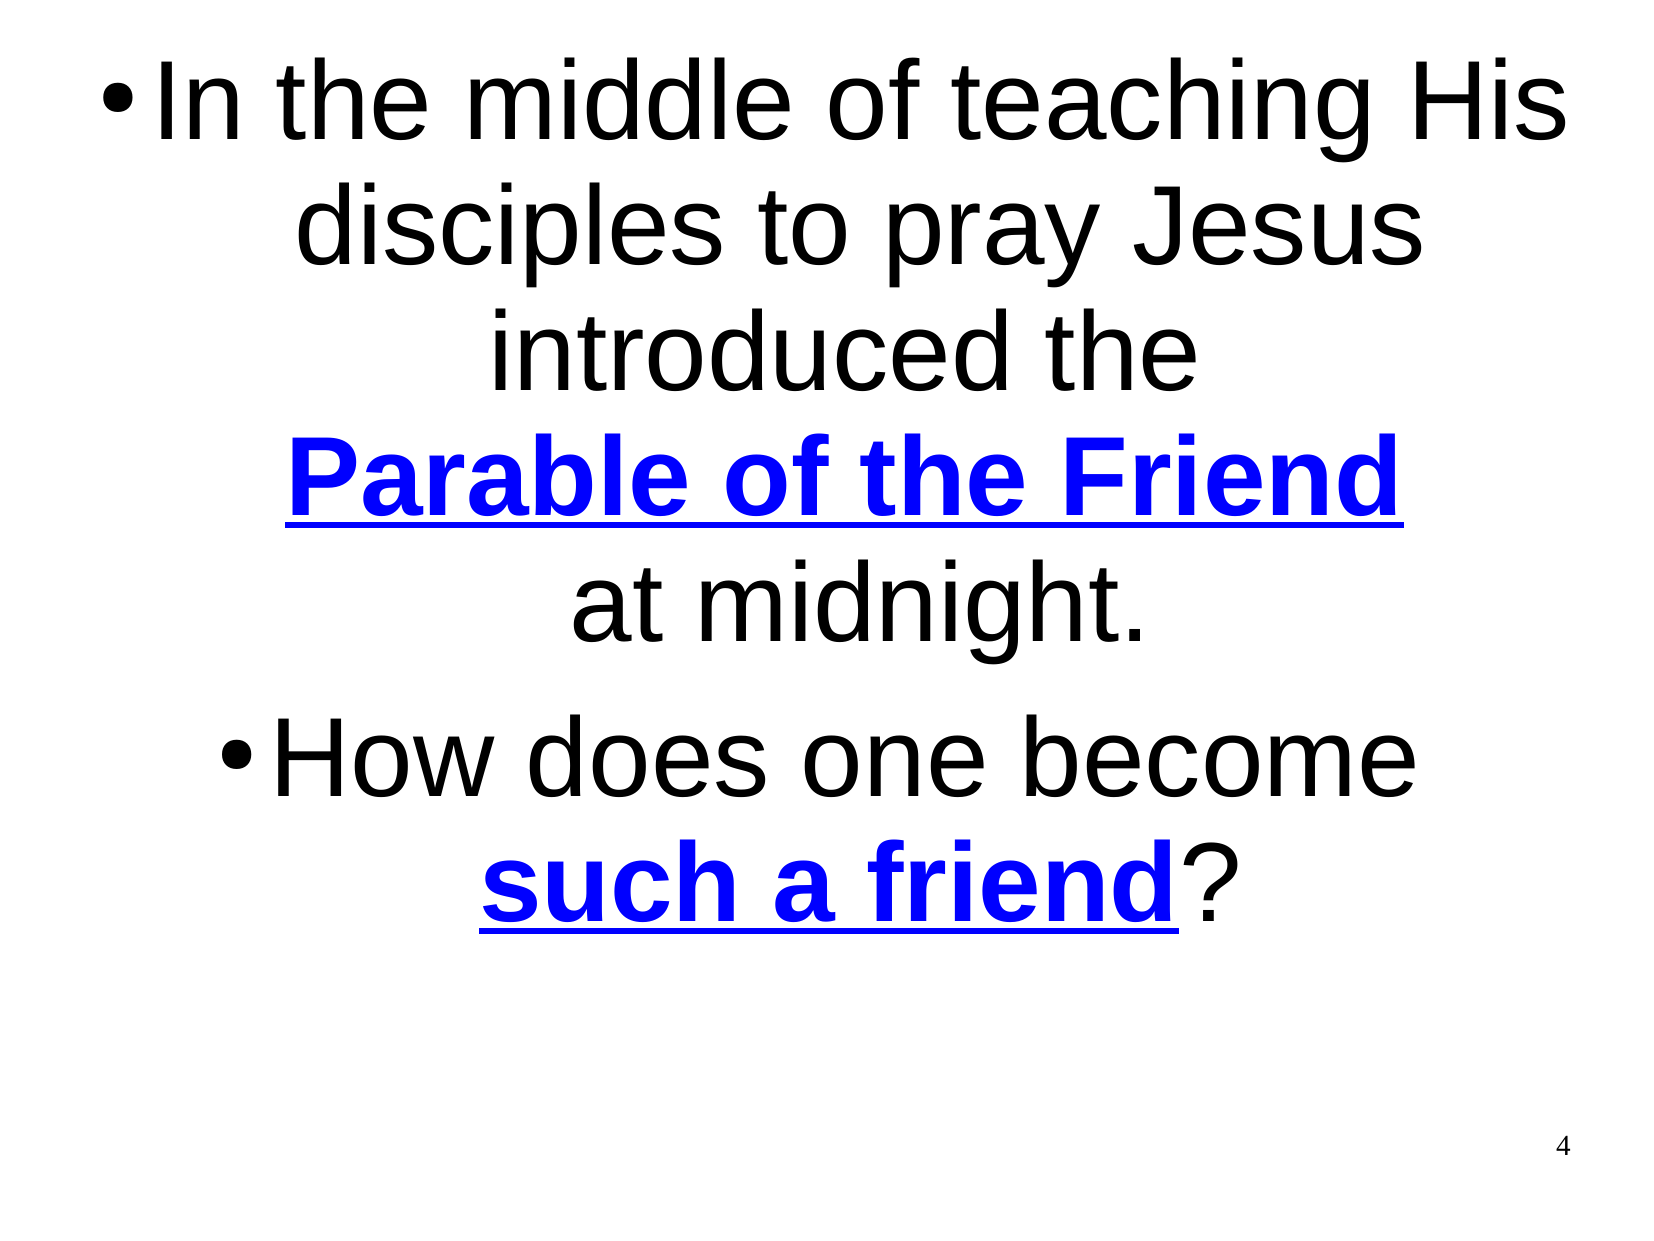

# In the middle of teaching His disciples to pray Jesus introduced the Parable of the Friend at midnight.
How does one become
such a friend?
4